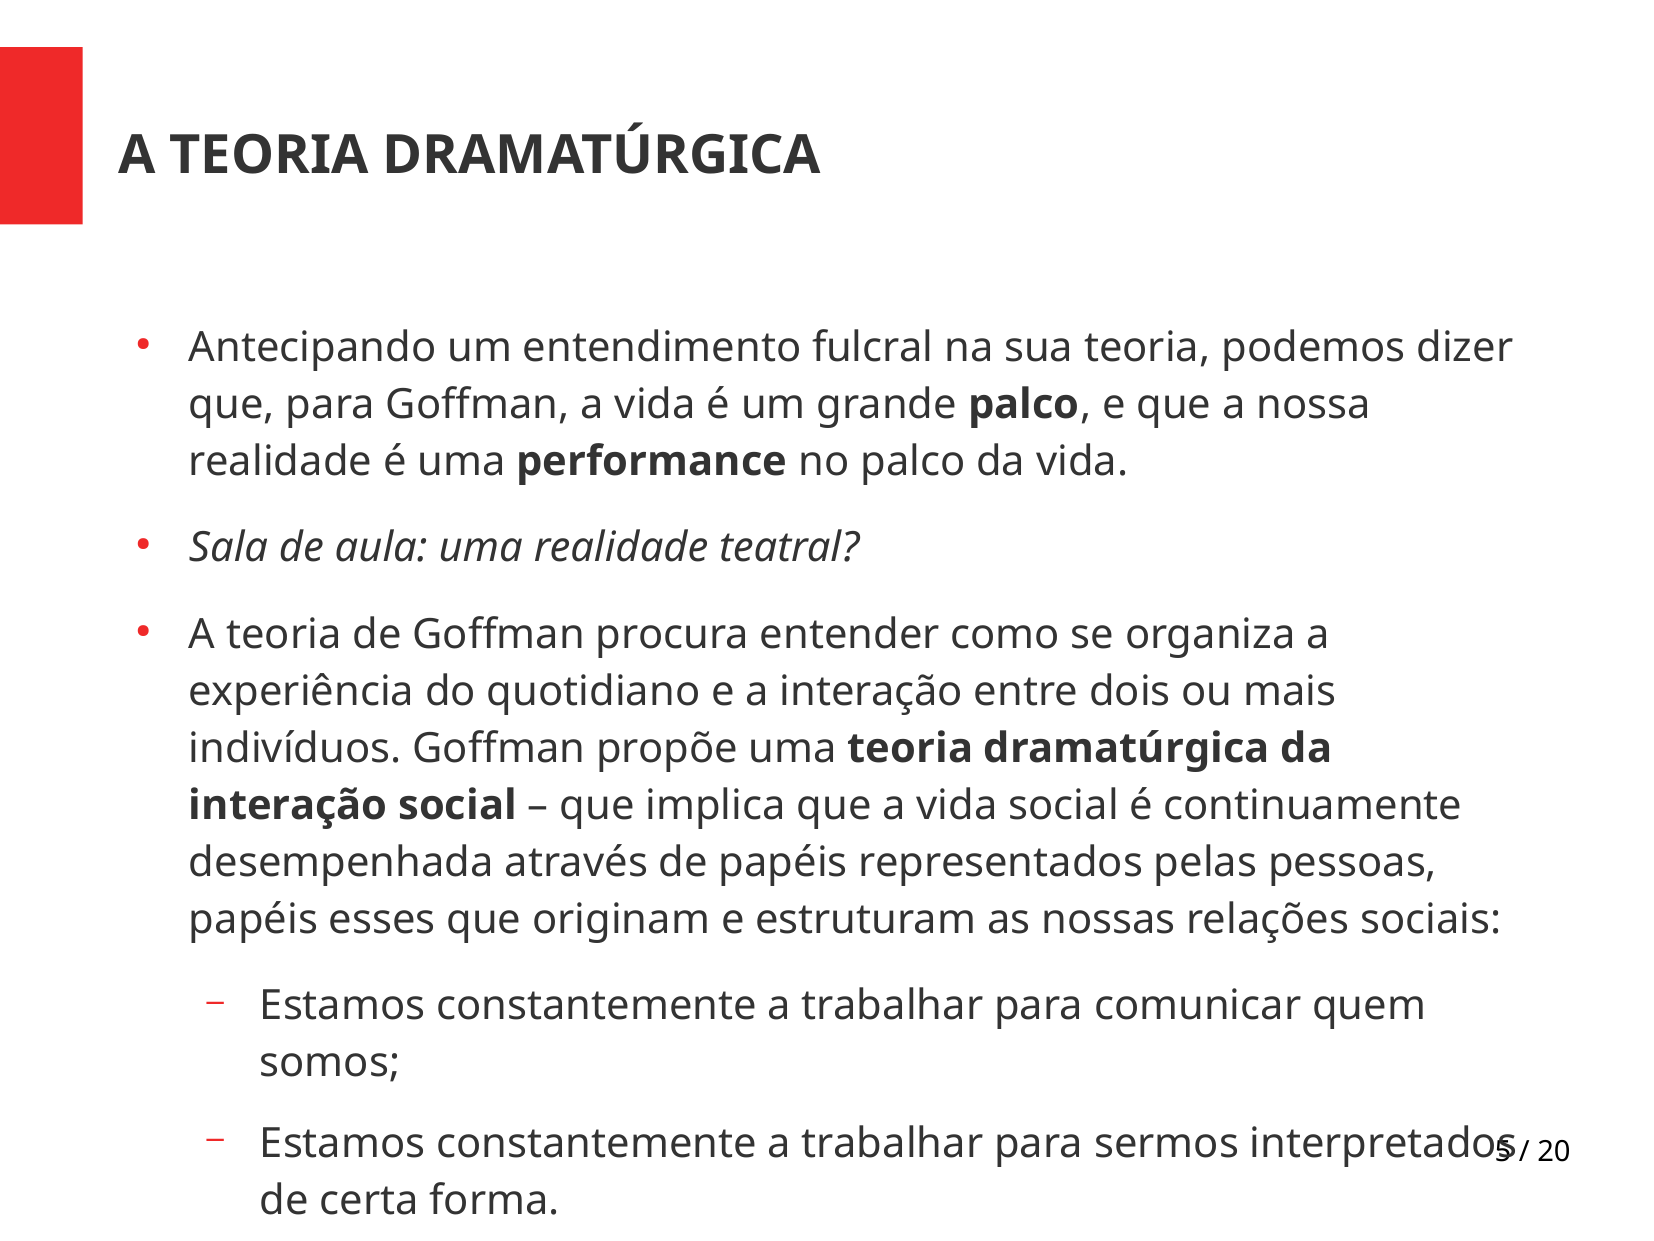

# A TEORIA DRAMATÚRGICA
Antecipando um entendimento fulcral na sua teoria, podemos dizer que, para Goffman, a vida é um grande palco, e que a nossa realidade é uma performance no palco da vida.
Sala de aula: uma realidade teatral?
A teoria de Goffman procura entender como se organiza a experiência do quotidiano e a interação entre dois ou mais indivíduos. Goffman propõe uma teoria dramatúrgica da interação social – que implica que a vida social é continuamente desempenhada através de papéis representados pelas pessoas, papéis esses que originam e estruturam as nossas relações sociais:
Estamos constantemente a trabalhar para comunicar quem somos;
Estamos constantemente a trabalhar para sermos interpretados de certa forma.
5